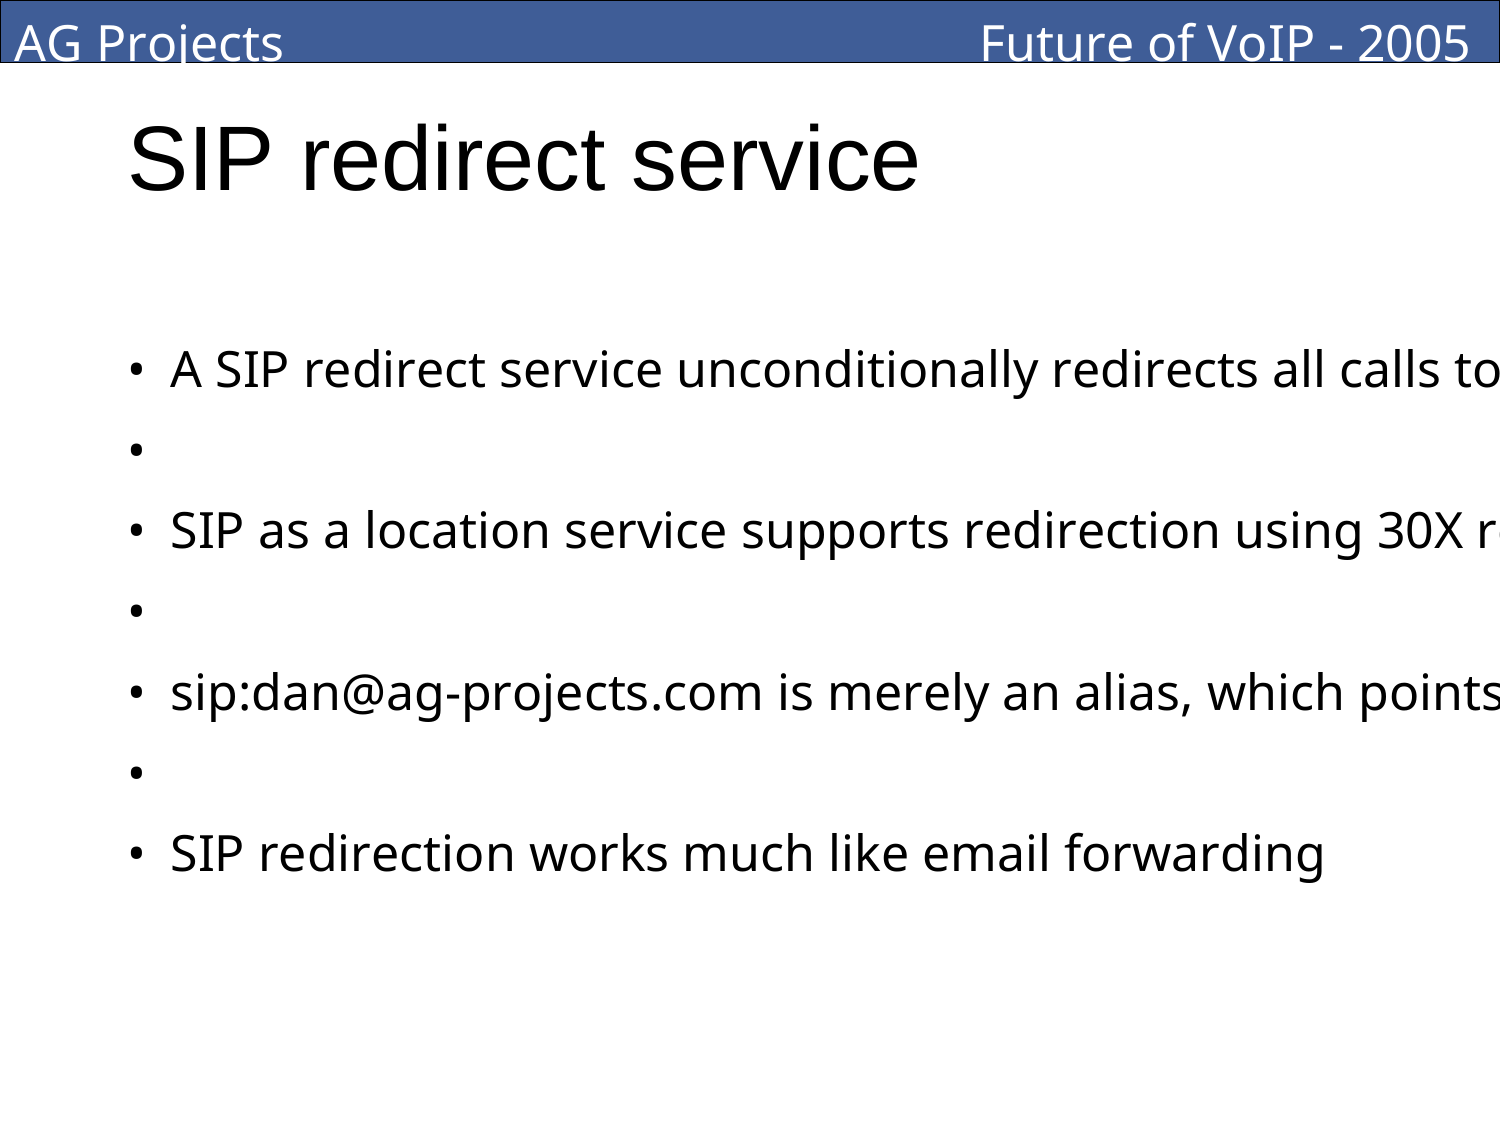

SIP redirect service
A SIP redirect service unconditionally redirects all calls to another SIP address
SIP as a location service supports redirection using 30X response codes (Moved temporary/permanently)
sip:dan@ag-projects.com is merely an alias, which points to sip:31208005167@ag-projects.com
SIP redirection works much like email forwarding